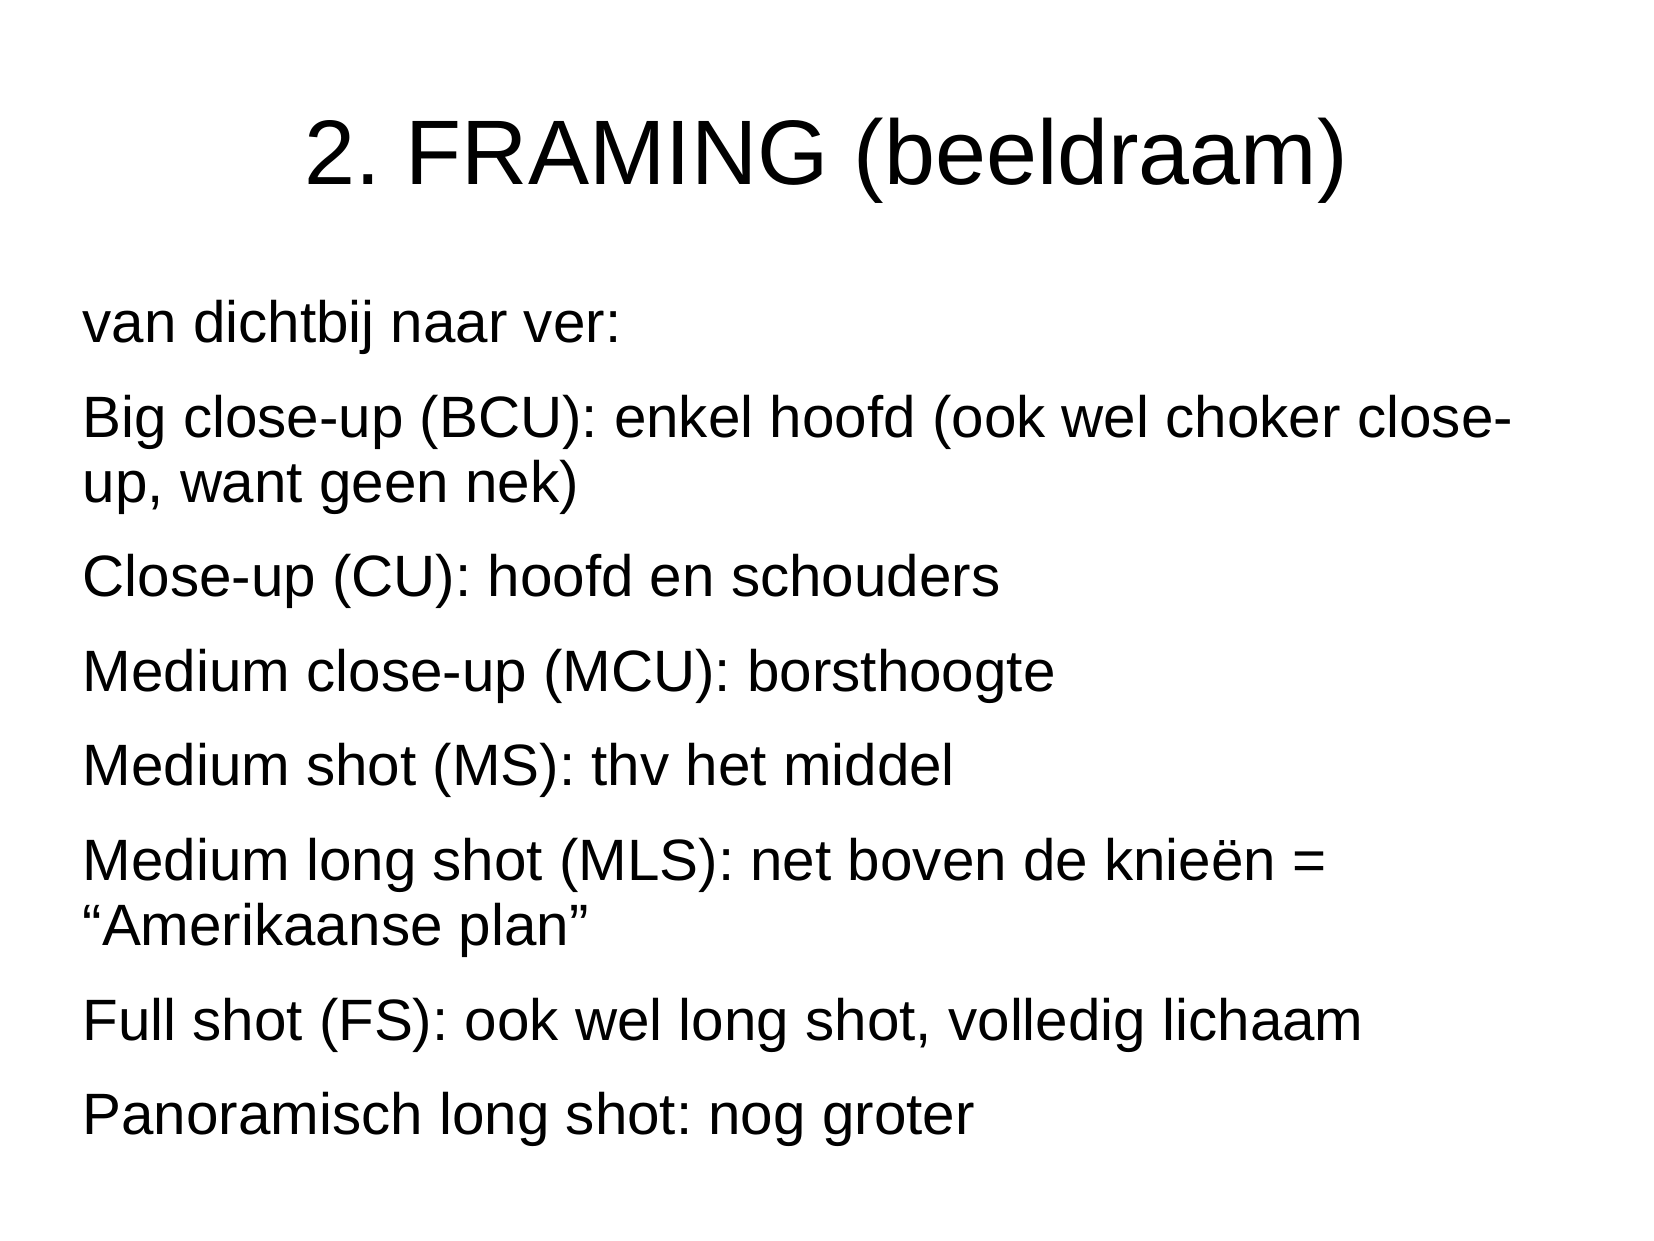

# 2. FRAMING (beeldraam)
van dichtbij naar ver:
Big close-up (BCU): enkel hoofd (ook wel choker close-up, want geen nek)
Close-up (CU): hoofd en schouders
Medium close-up (MCU): borsthoogte
Medium shot (MS): thv het middel
Medium long shot (MLS): net boven de knieën = “Amerikaanse plan”
Full shot (FS): ook wel long shot, volledig lichaam
Panoramisch long shot: nog groter